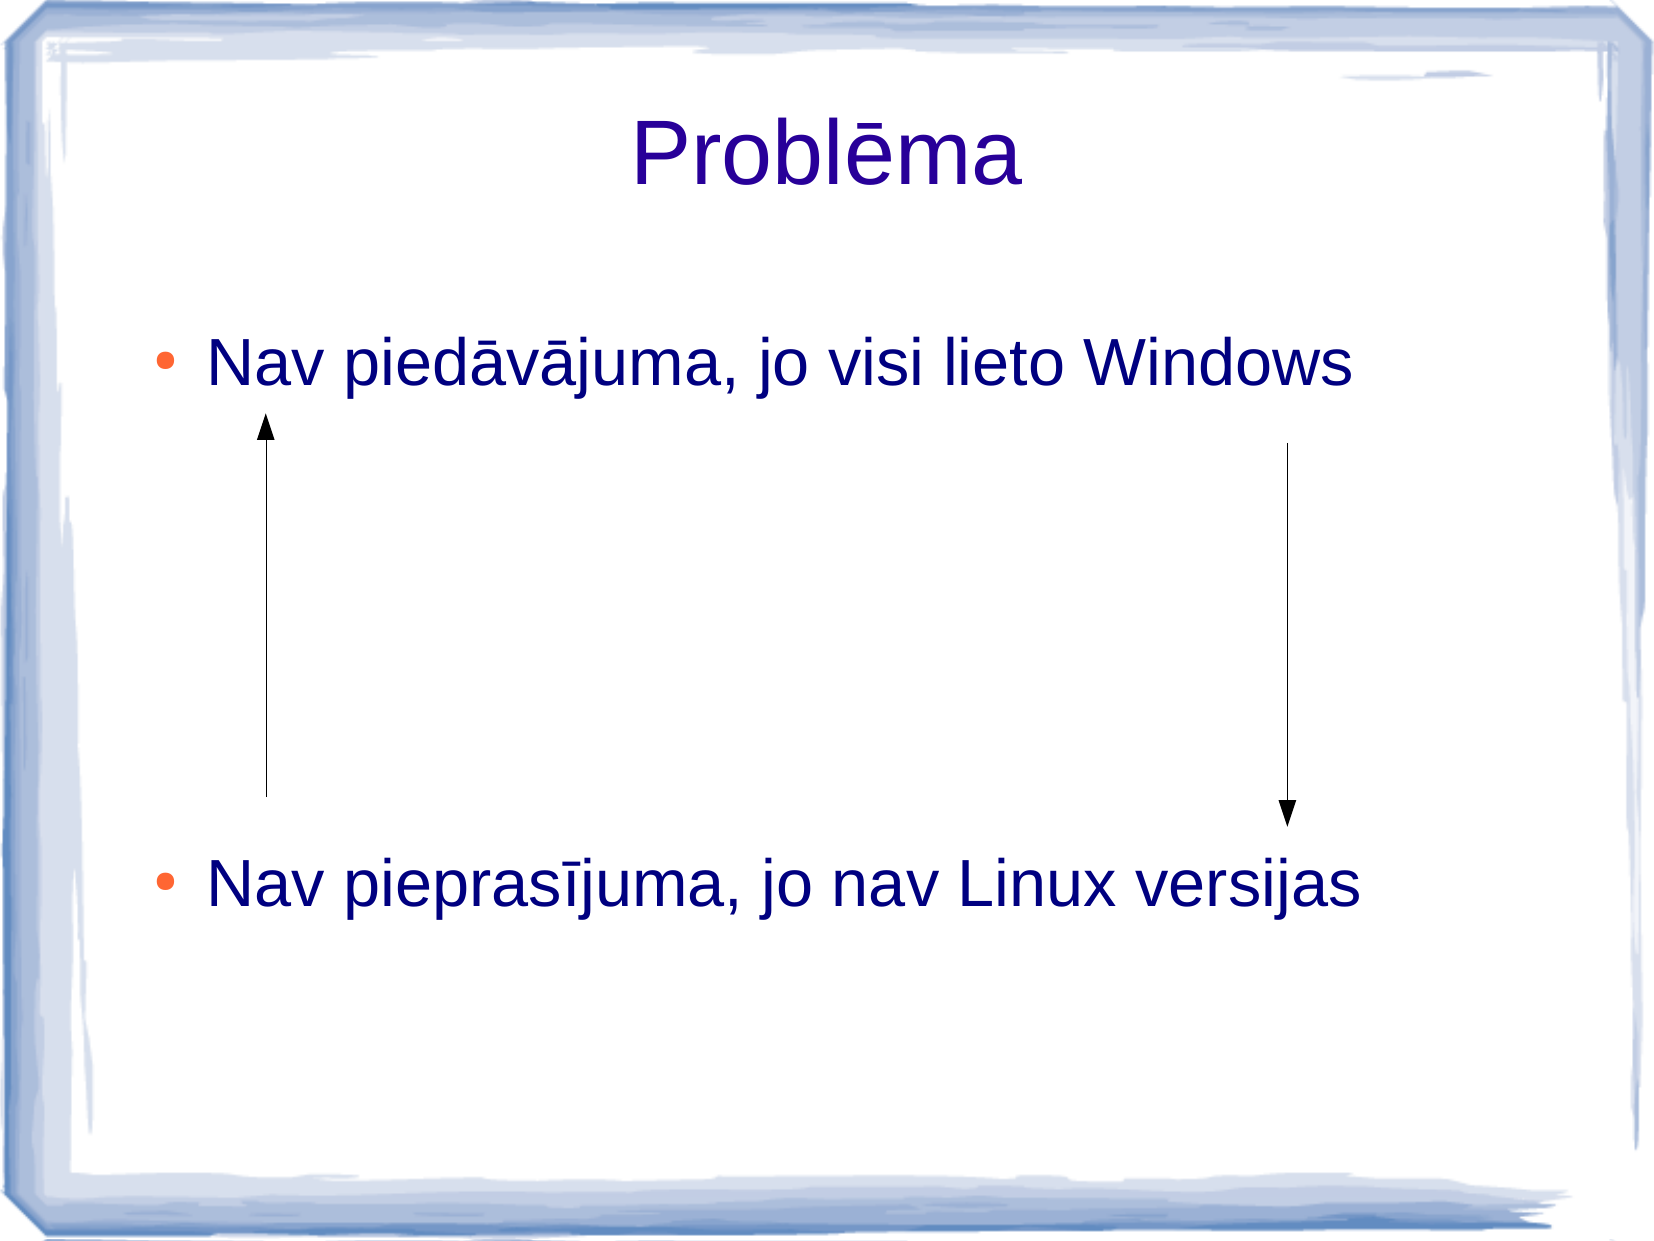

# Problēma
Nav piedāvājuma, jo visi lieto Windows
Nav pieprasījuma, jo nav Linux versijas